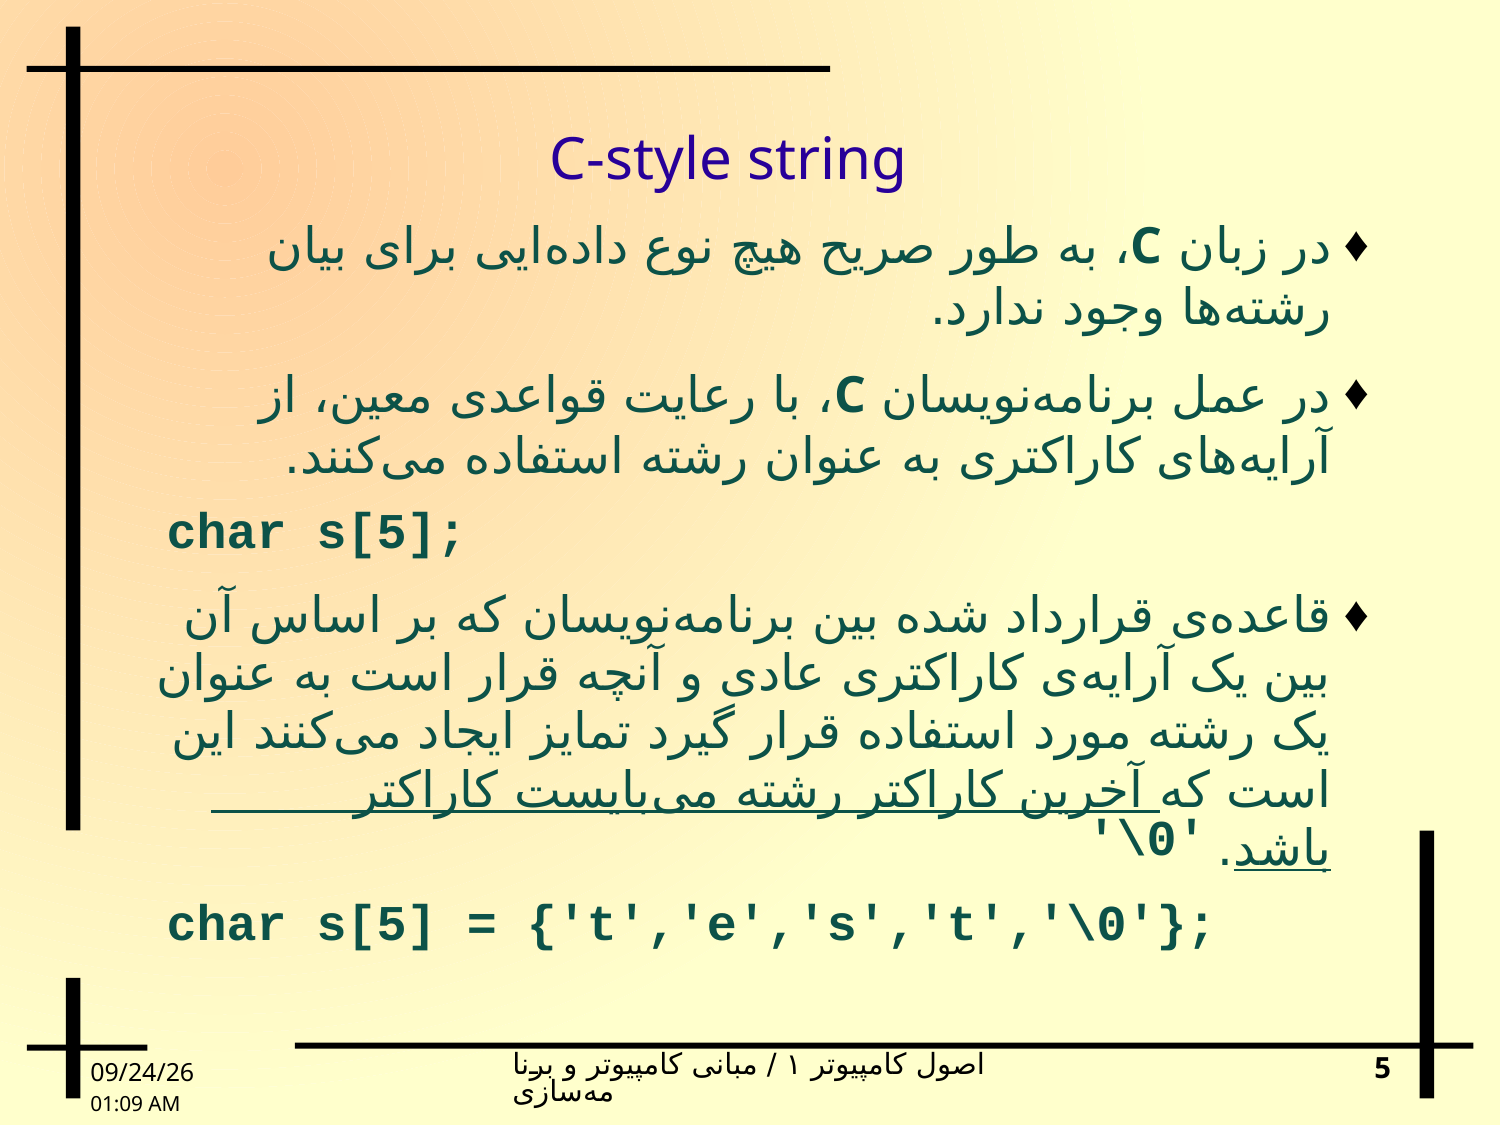

# C-style string
در زبان C، به طور صریح هیچ نوع داده‌ایی برای بیان رشته‌ها وجود ندارد.
در عمل برنامه‌نویسان C، با رعایت قواعدی معین، از آرایه‌های کاراکتری به عنوان رشته استفاده می‌کنند.
char s[5];
قاعده‌ی قرارداد شده بین برنامه‌نویسان که بر اساس آن بین یک آرایه‌ی کاراکتری عادی و آنچه قرار است به عنوان یک رشته مورد استفاده قرار گیرد تمایز ایجاد می‌کنند این است که آخرین کاراکتر رشته می‌بایست کاراکتر باشد.
char s[5] = {'t','e','s','t','\0'};
'\0'
اصول کامپیوتر ۱ / مبانی کامپیوتر و برنامه‌سازی
5